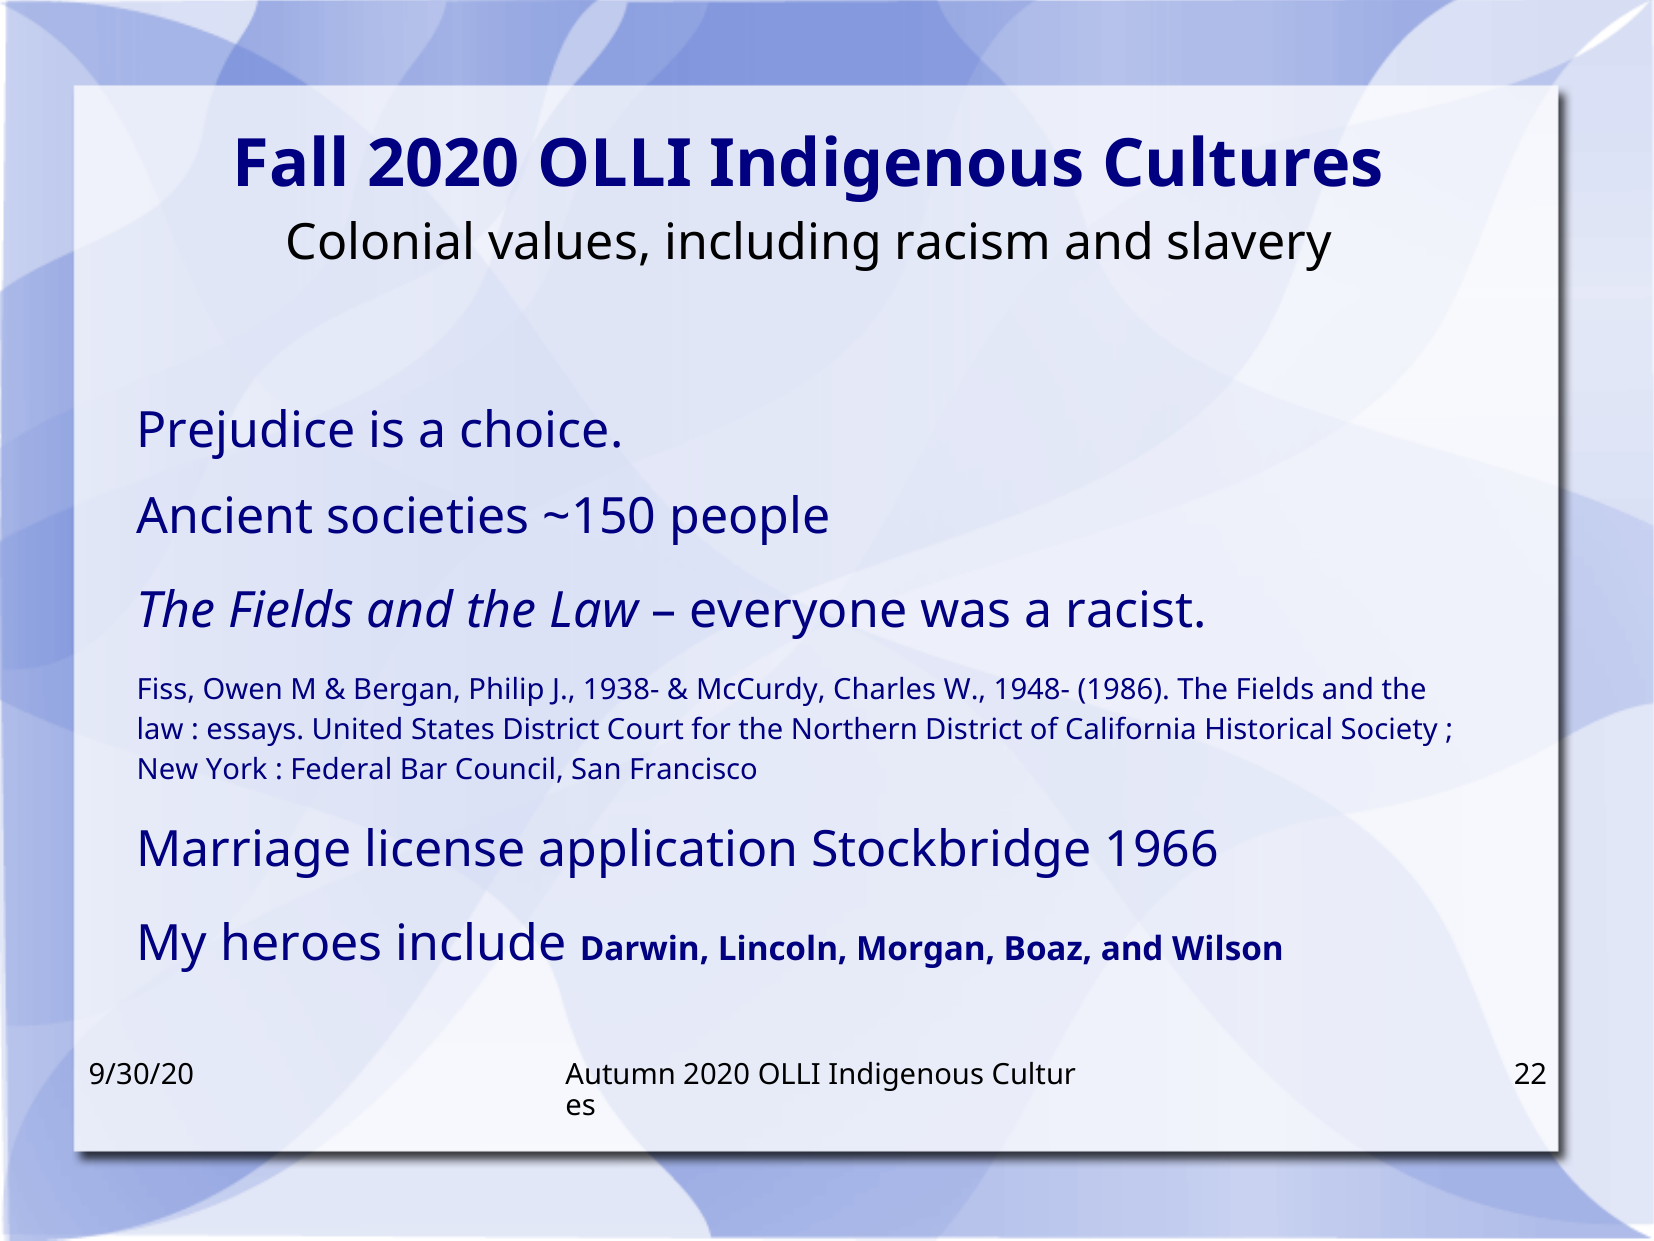

# Fall 2020 OLLI Indigenous Cultures Colonial values, including racism and slavery
Prejudice is a choice.
Ancient societies ~150 people
The Fields and the Law – everyone was a racist.
Fiss, Owen M & Bergan, Philip J., 1938- & McCurdy, Charles W., 1948- (1986). The Fields and the law : essays. United States District Court for the Northern District of California Historical Society ; New York : Federal Bar Council, San Francisco
Marriage license application Stockbridge 1966
My heroes include Darwin, Lincoln, Morgan, Boaz, and Wilson
9/30/20
Autumn 2020 OLLI Indigenous Cultures
22